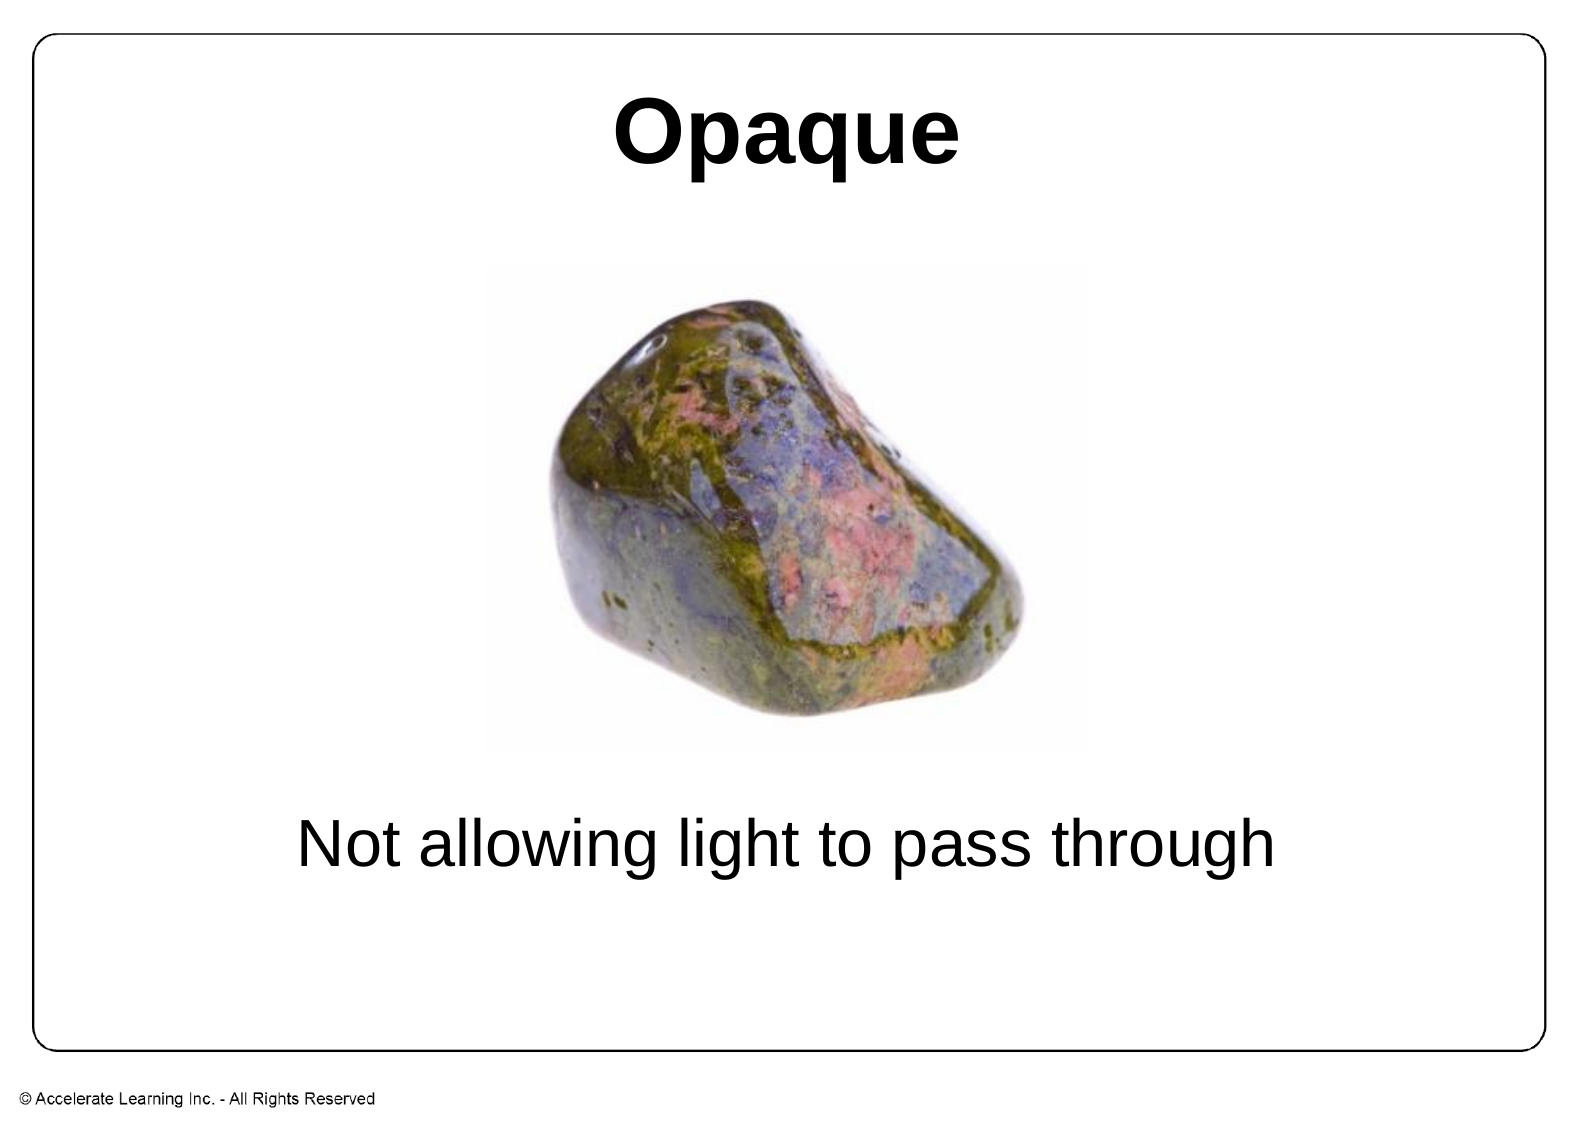

Opaque
Not allowing light to pass through